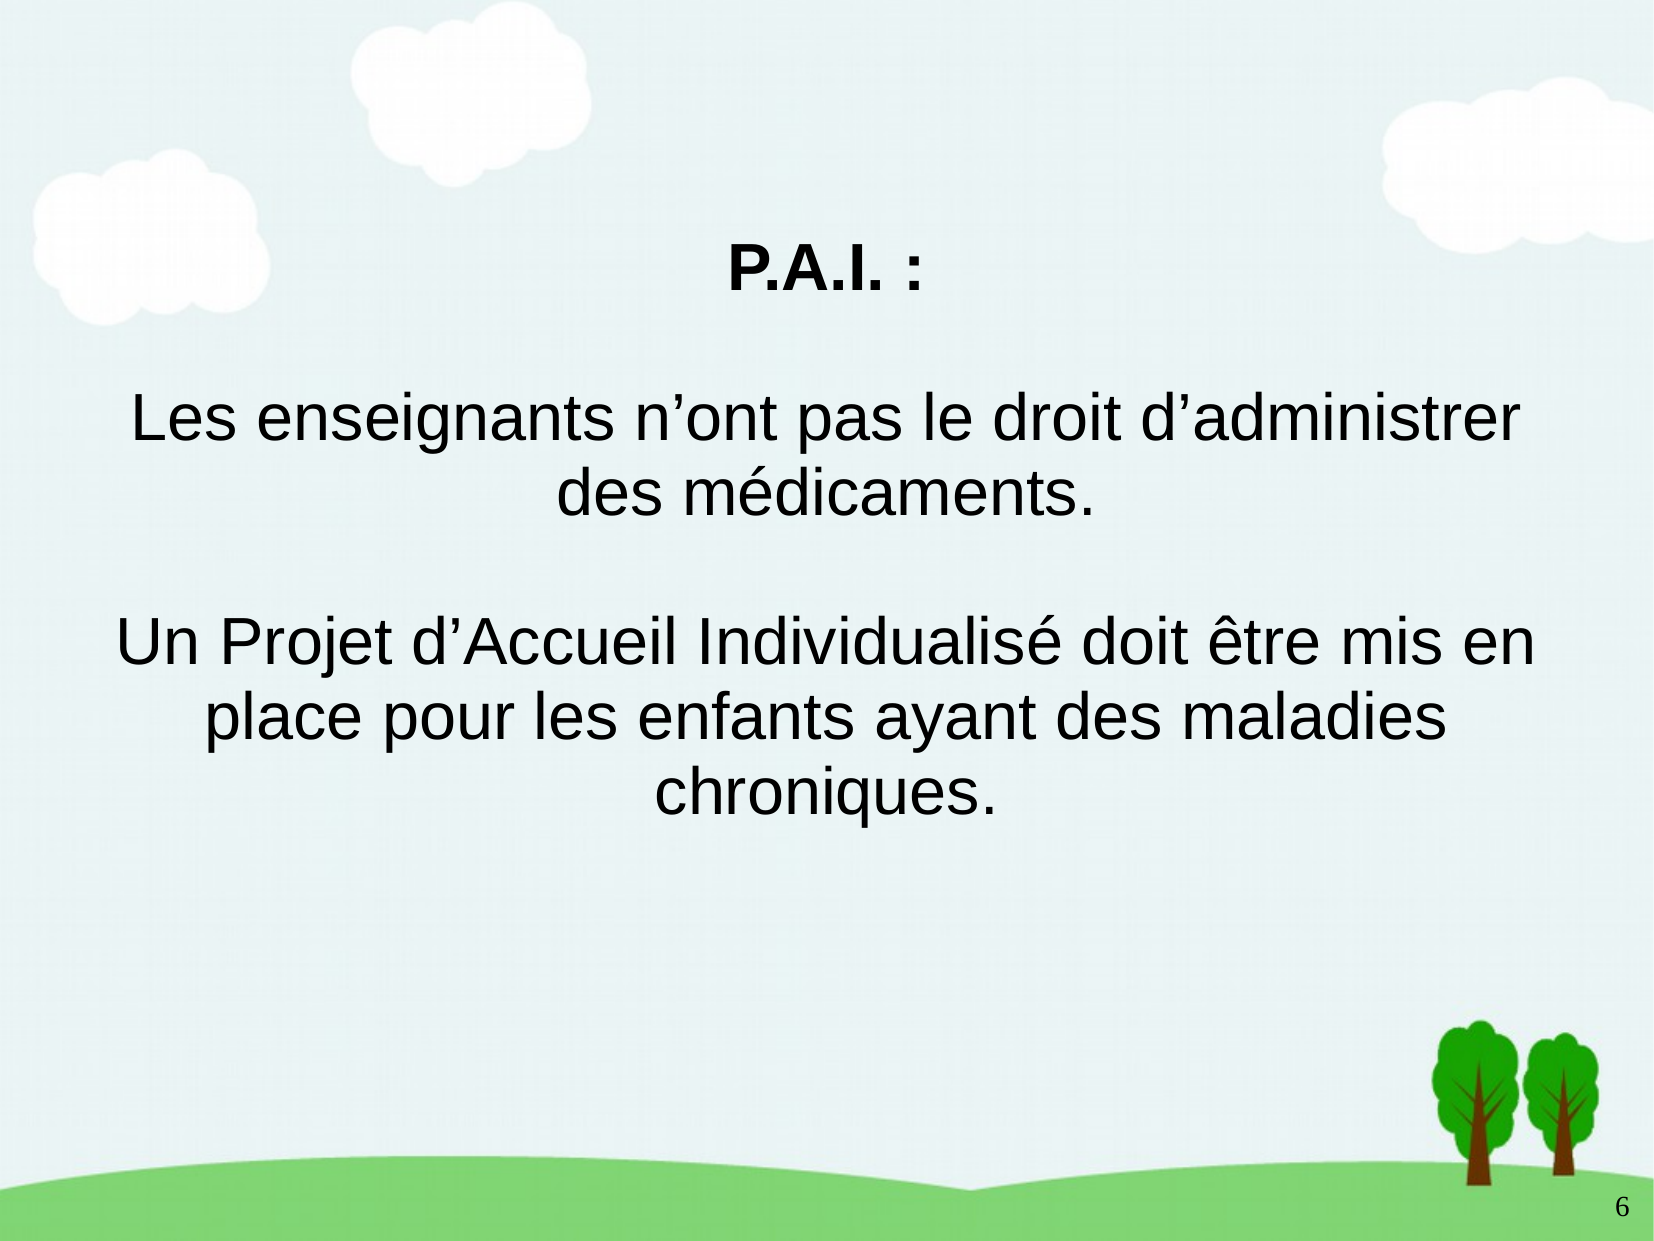

# P.A.I. :
Les enseignants n’ont pas le droit d’administrer des médicaments.
Un Projet d’Accueil Individualisé doit être mis en place pour les enfants ayant des maladies chroniques.
6